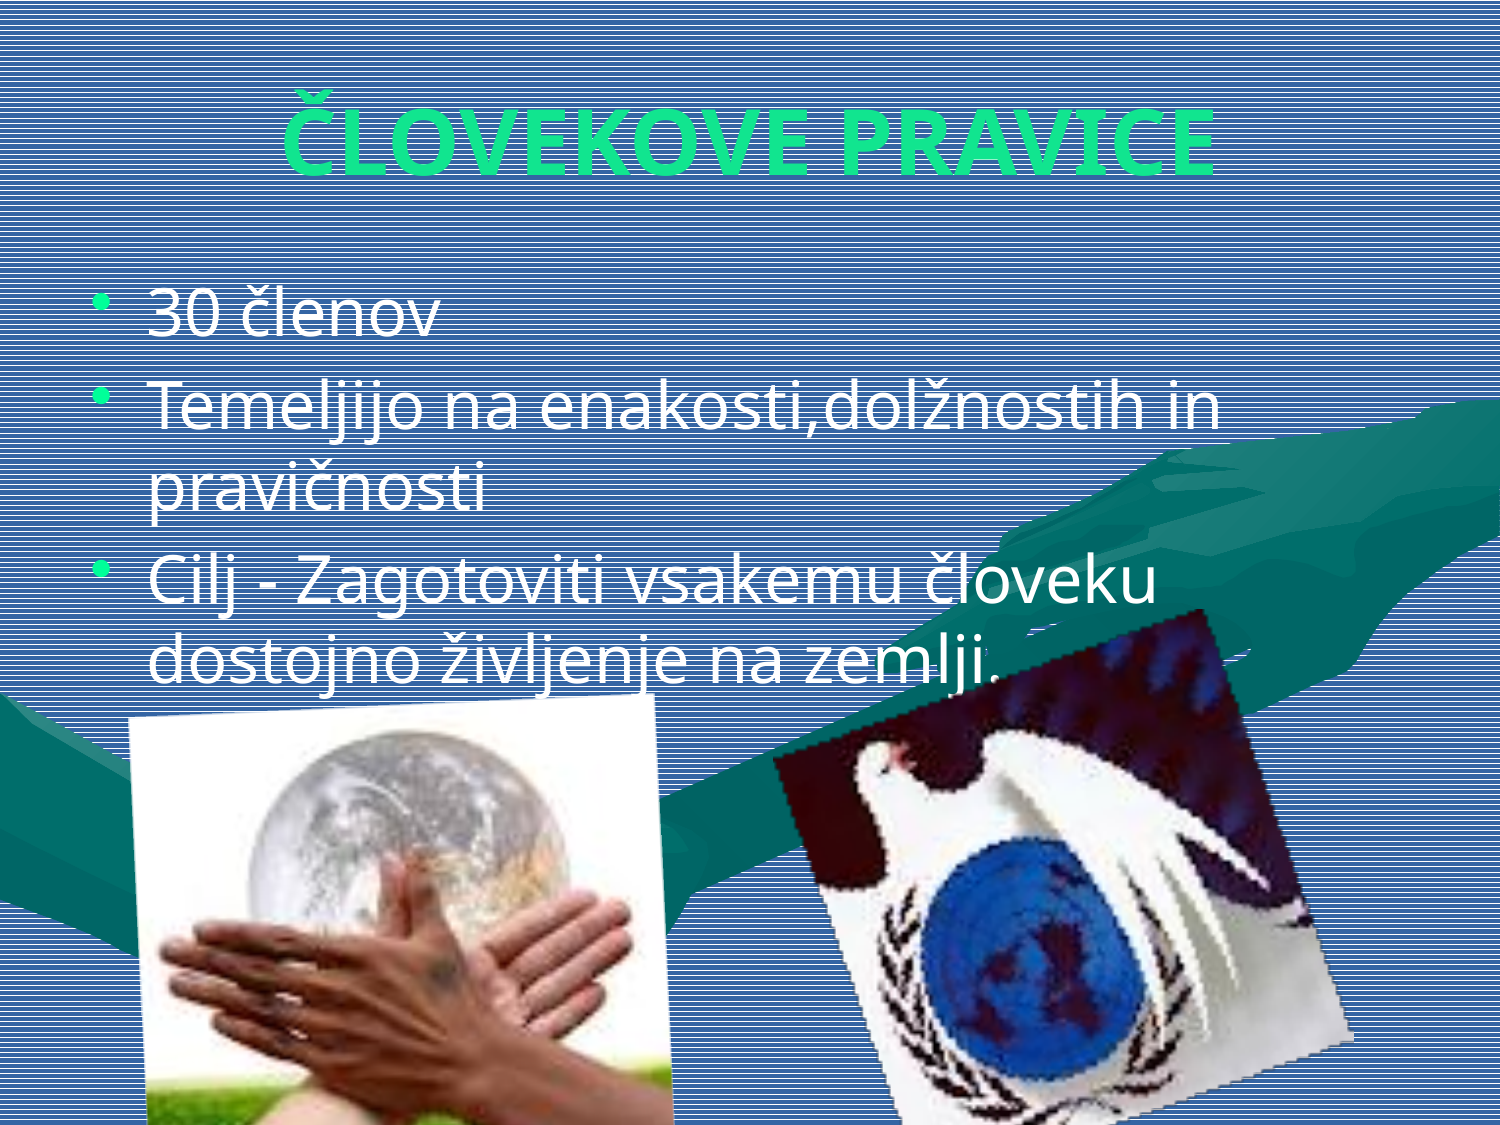

# ČLOVEKOVE PRAVICE
30 členov
Temeljijo na enakosti,dolžnostih in pravičnosti
Cilj - Zagotoviti vsakemu človeku dostojno življenje na zemlji.